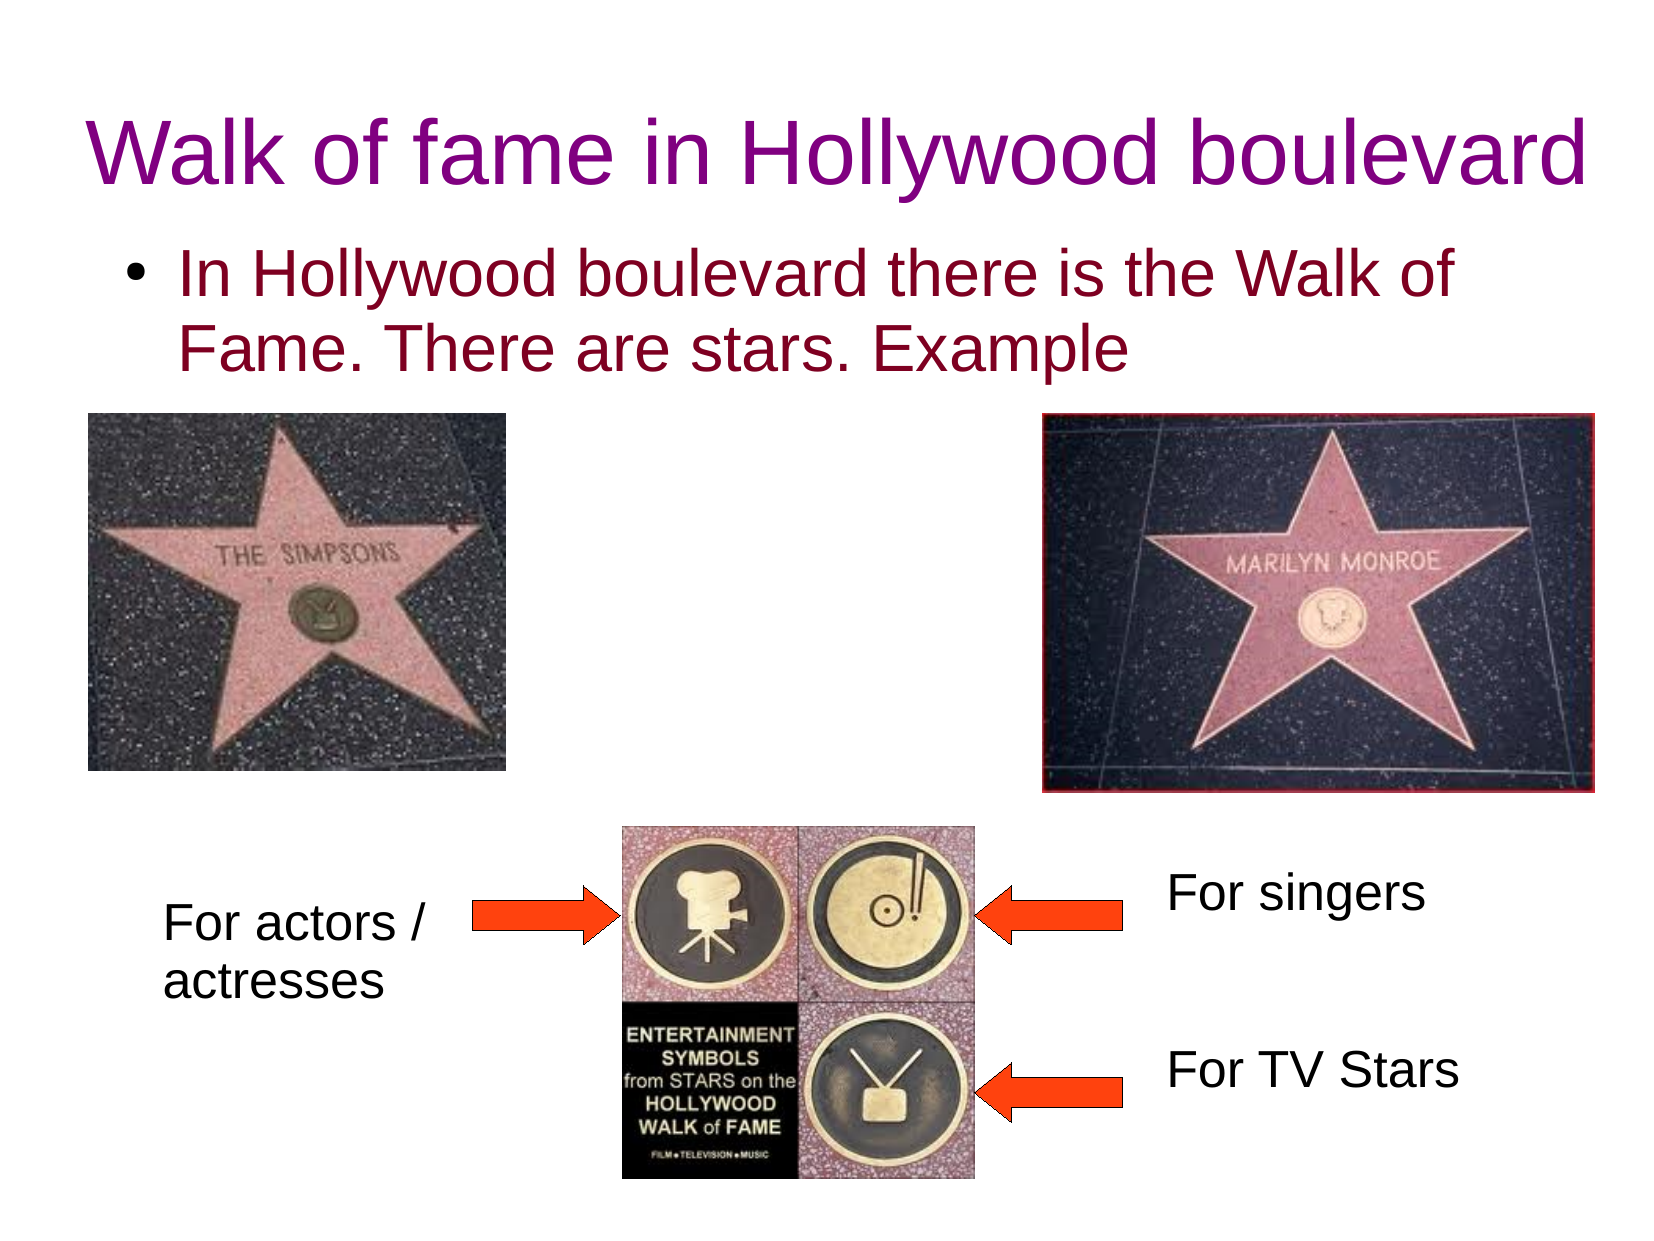

# Walk of fame in Hollywood boulevard
In Hollywood boulevard there is the Walk of Fame. There are stars. Example
For singers
For actors / actresses
For TV Stars